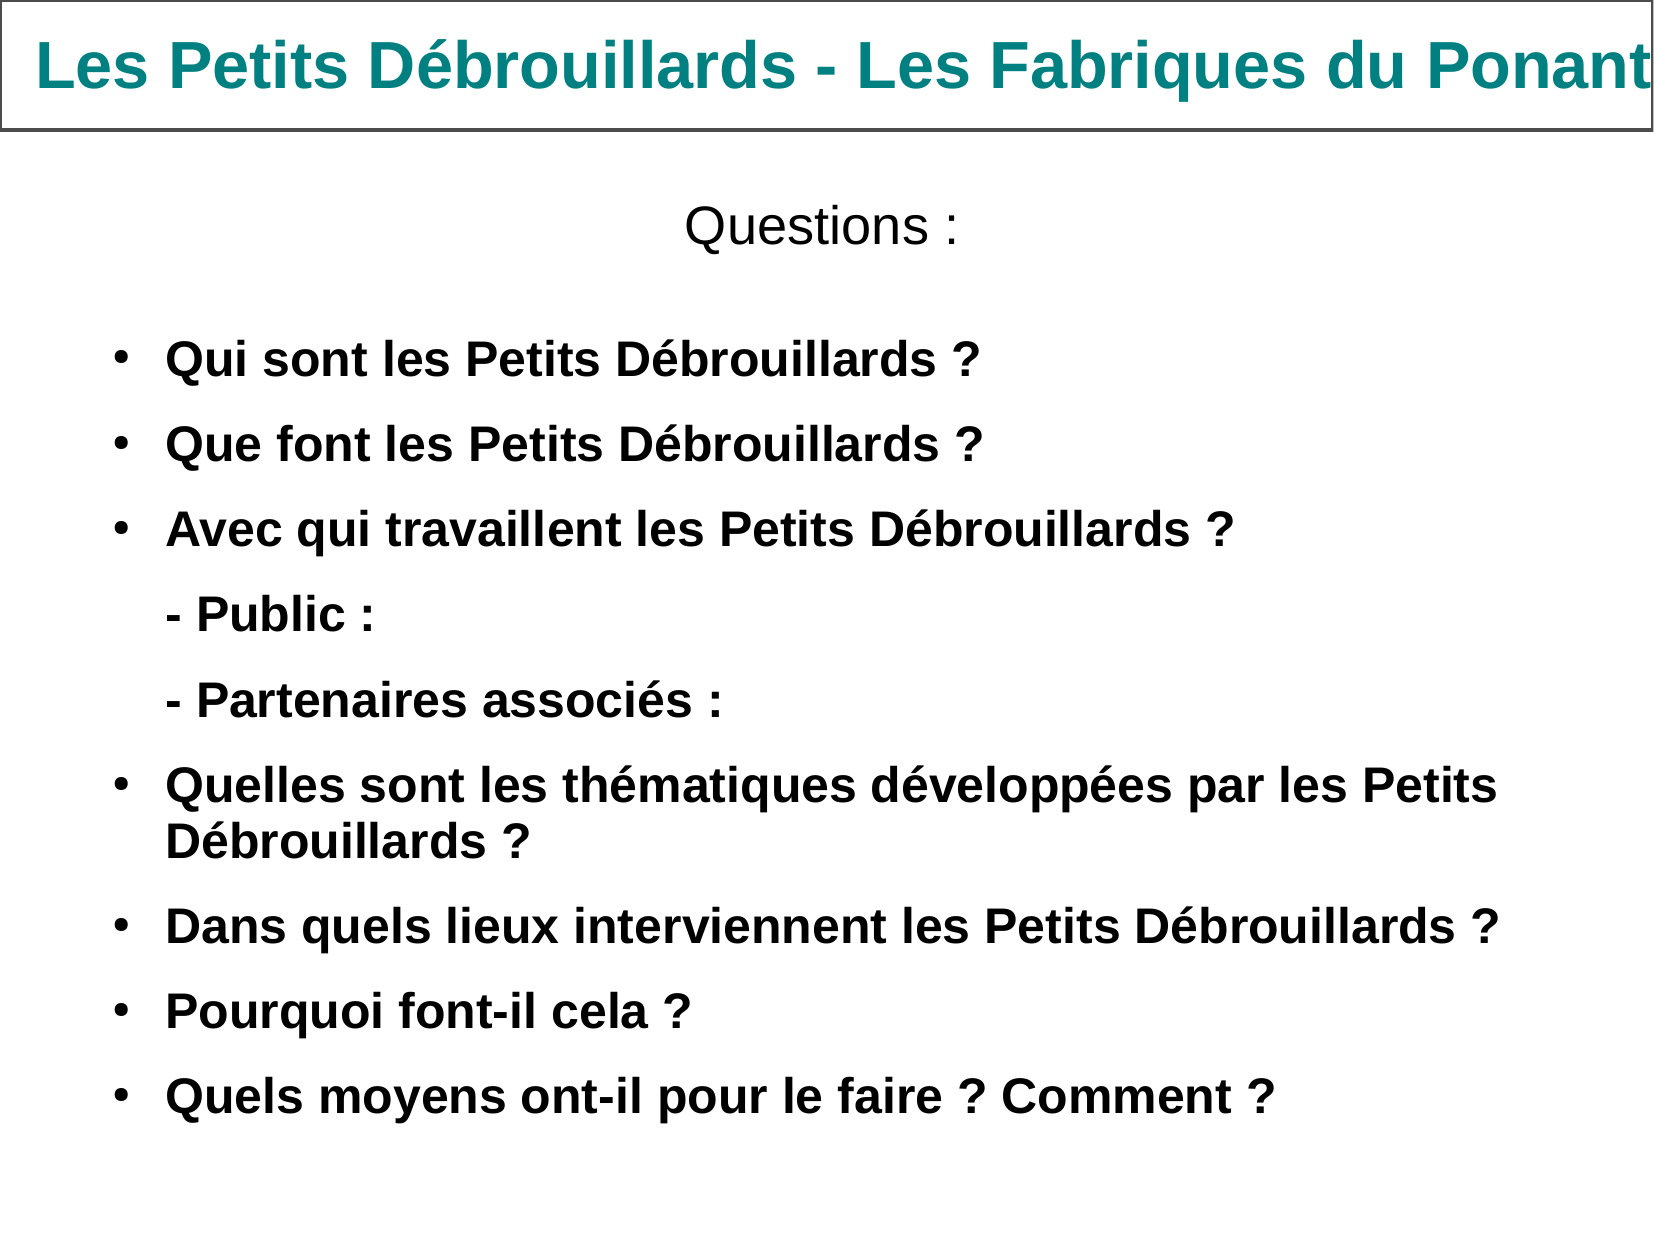

Les Petits Débrouillards - Les Fabriques du Ponant
# Questions :
Qui sont les Petits Débrouillards ?
Que font les Petits Débrouillards ?
Avec qui travaillent les Petits Débrouillards ?
- Public :
- Partenaires associés :
Quelles sont les thématiques développées par les Petits Débrouillards ?
Dans quels lieux interviennent les Petits Débrouillards ?
Pourquoi font-il cela ?
Quels moyens ont-il pour le faire ? Comment ?